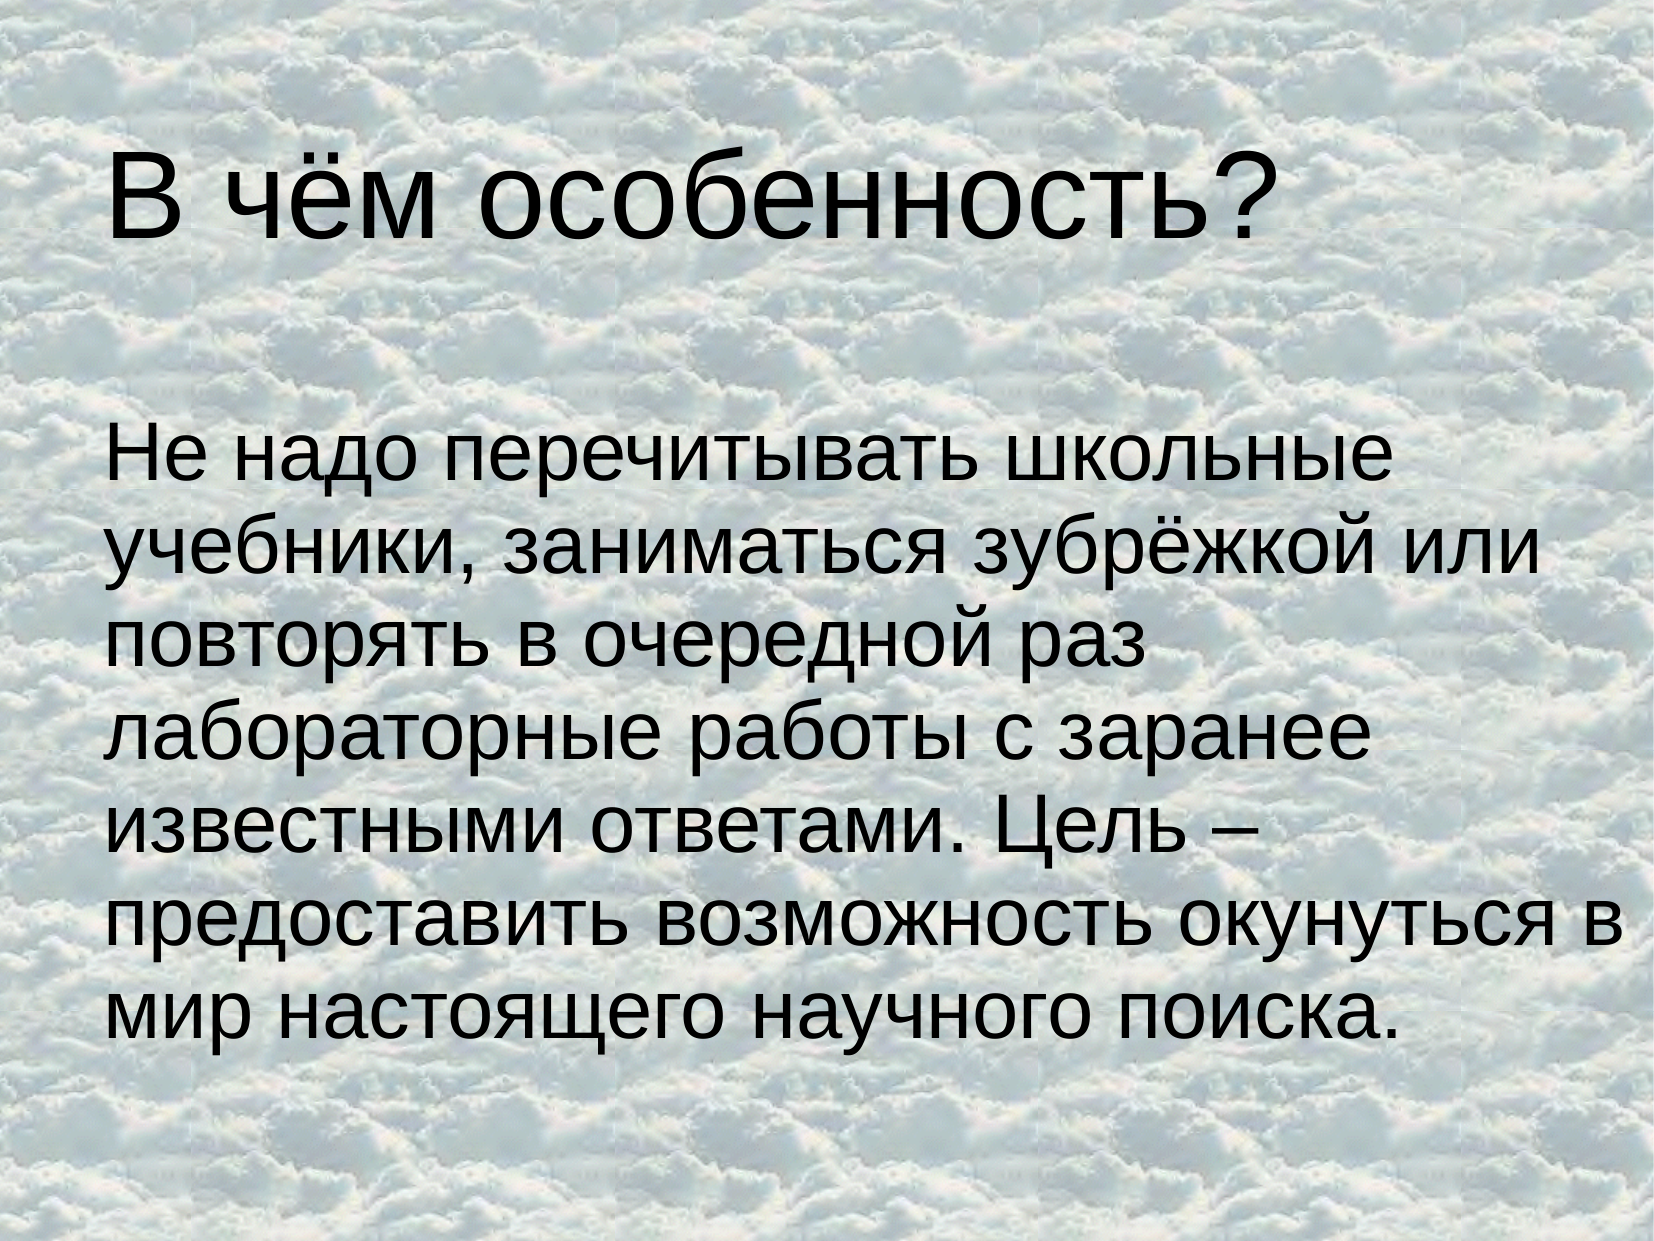

В чём особенность?
Не надо перечитывать школьные учебники, заниматься зубрёжкой или повторять в очередной раз лабораторные работы с заранее известными ответами. Цель – предоставить возможность окунуться в мир настоящего научного поиска.